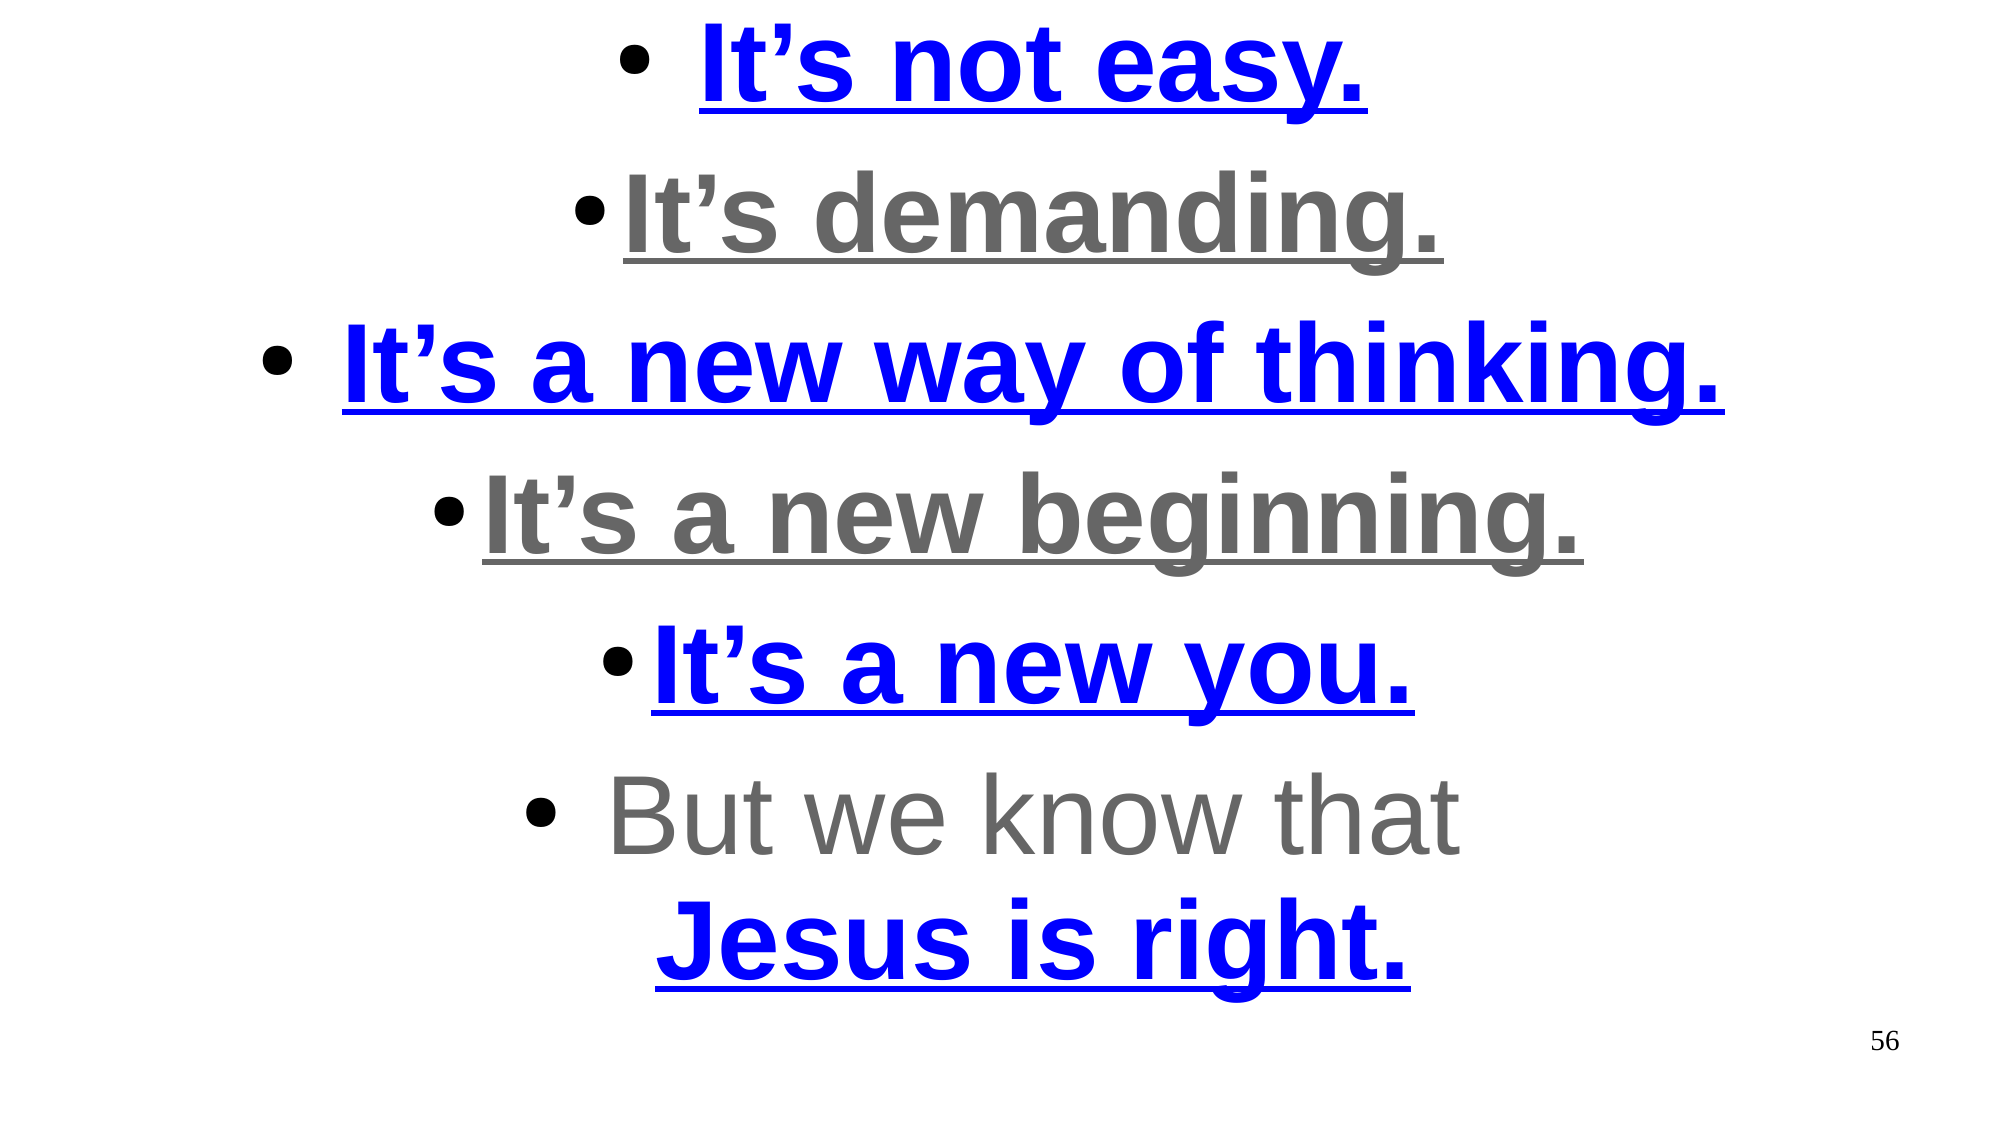

# It’s not easy.
It’s demanding.
 It’s a new way of thinking.
It’s a new beginning.
It’s a new you.
 But we know that
Jesus is right.
56